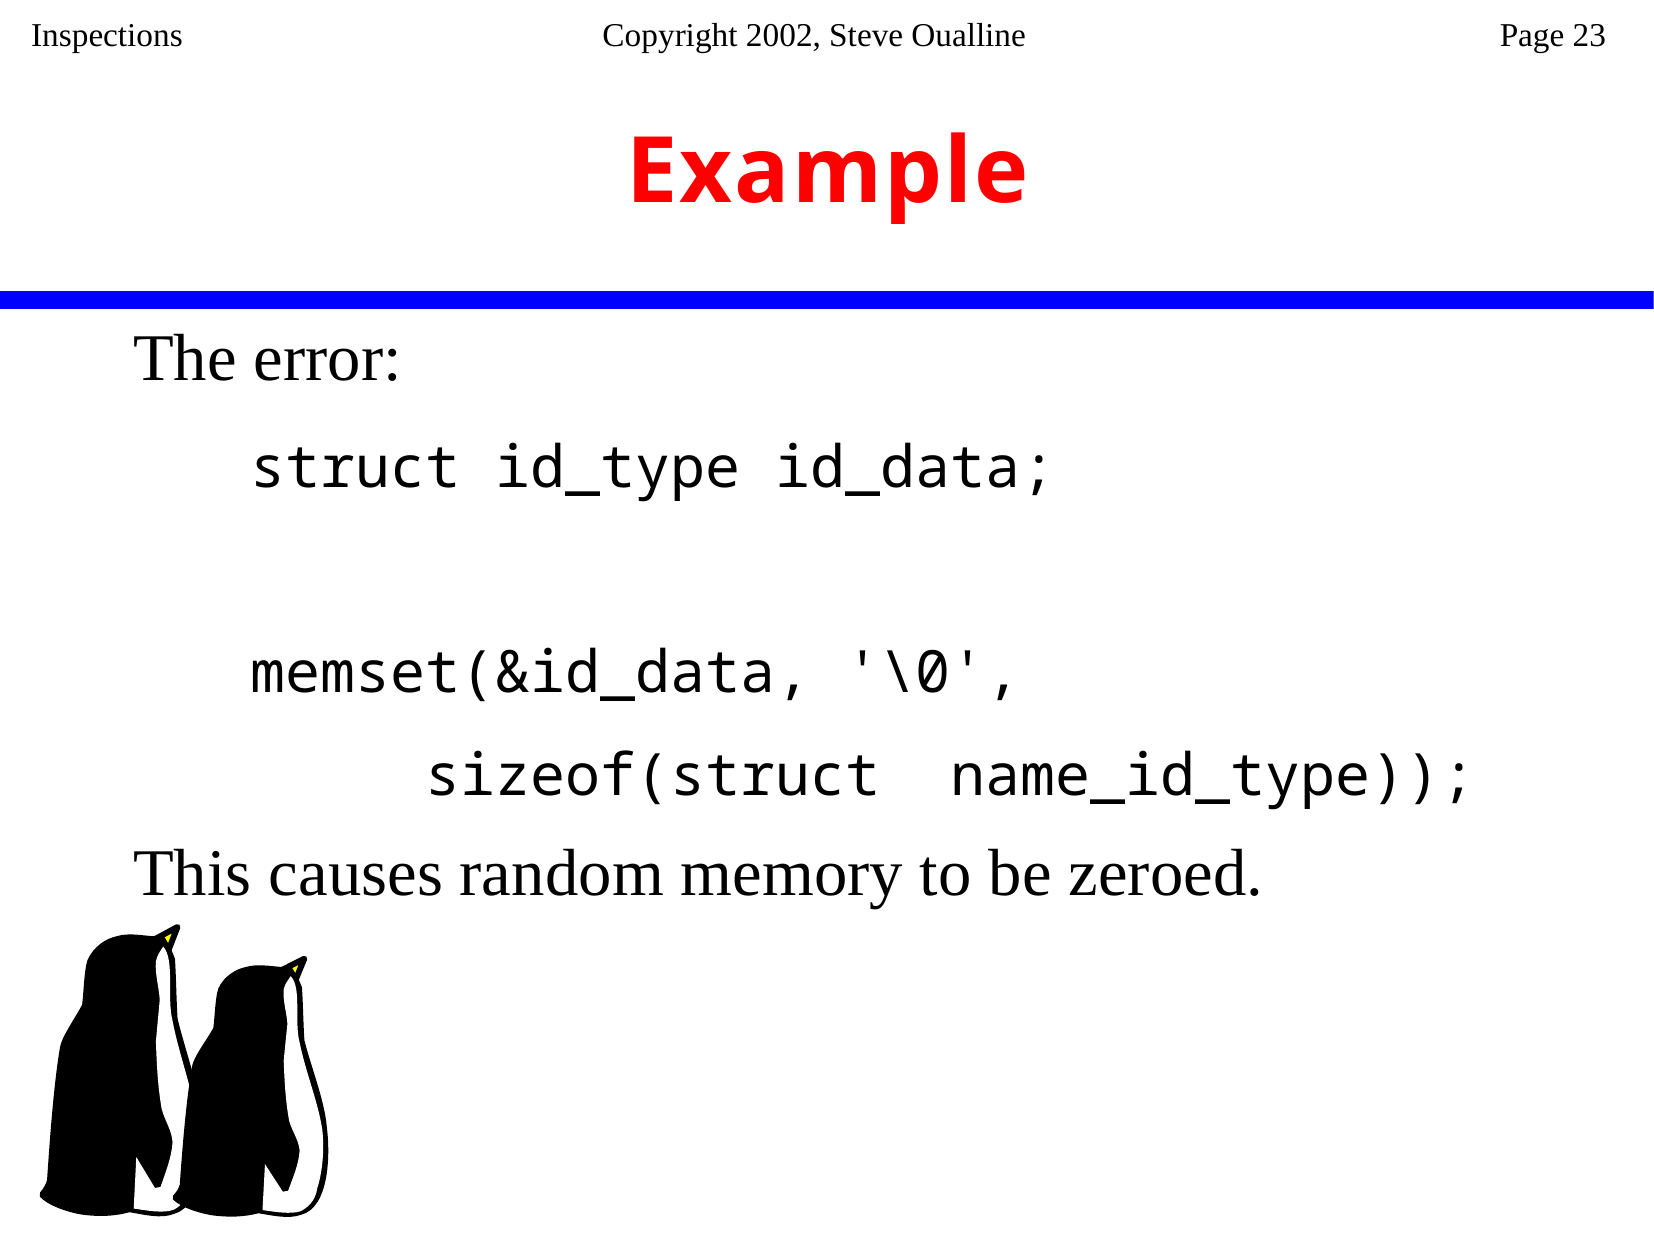

# Example
The error:
struct id_type id_data;
memset(&id_data, '\0',
 sizeof(struct name_id_type));
This causes random memory to be zeroed.